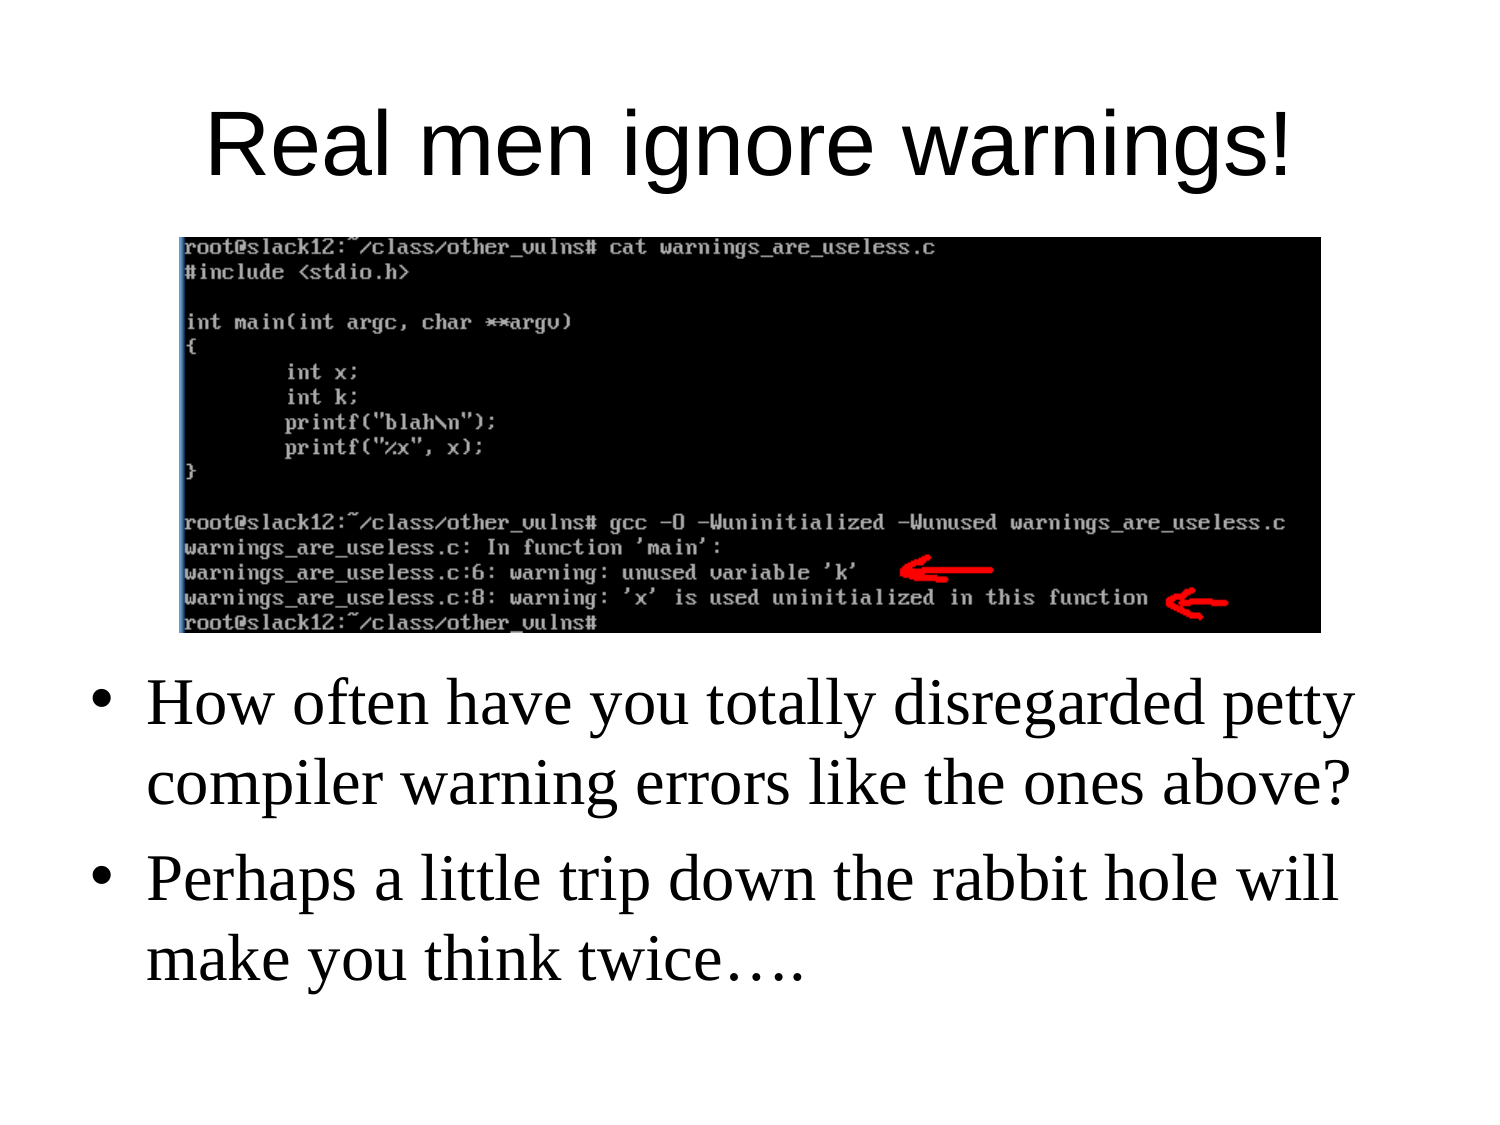

# Real men ignore warnings!
How often have you totally disregarded petty compiler warning errors like the ones above?
Perhaps a little trip down the rabbit hole will make you think twice….